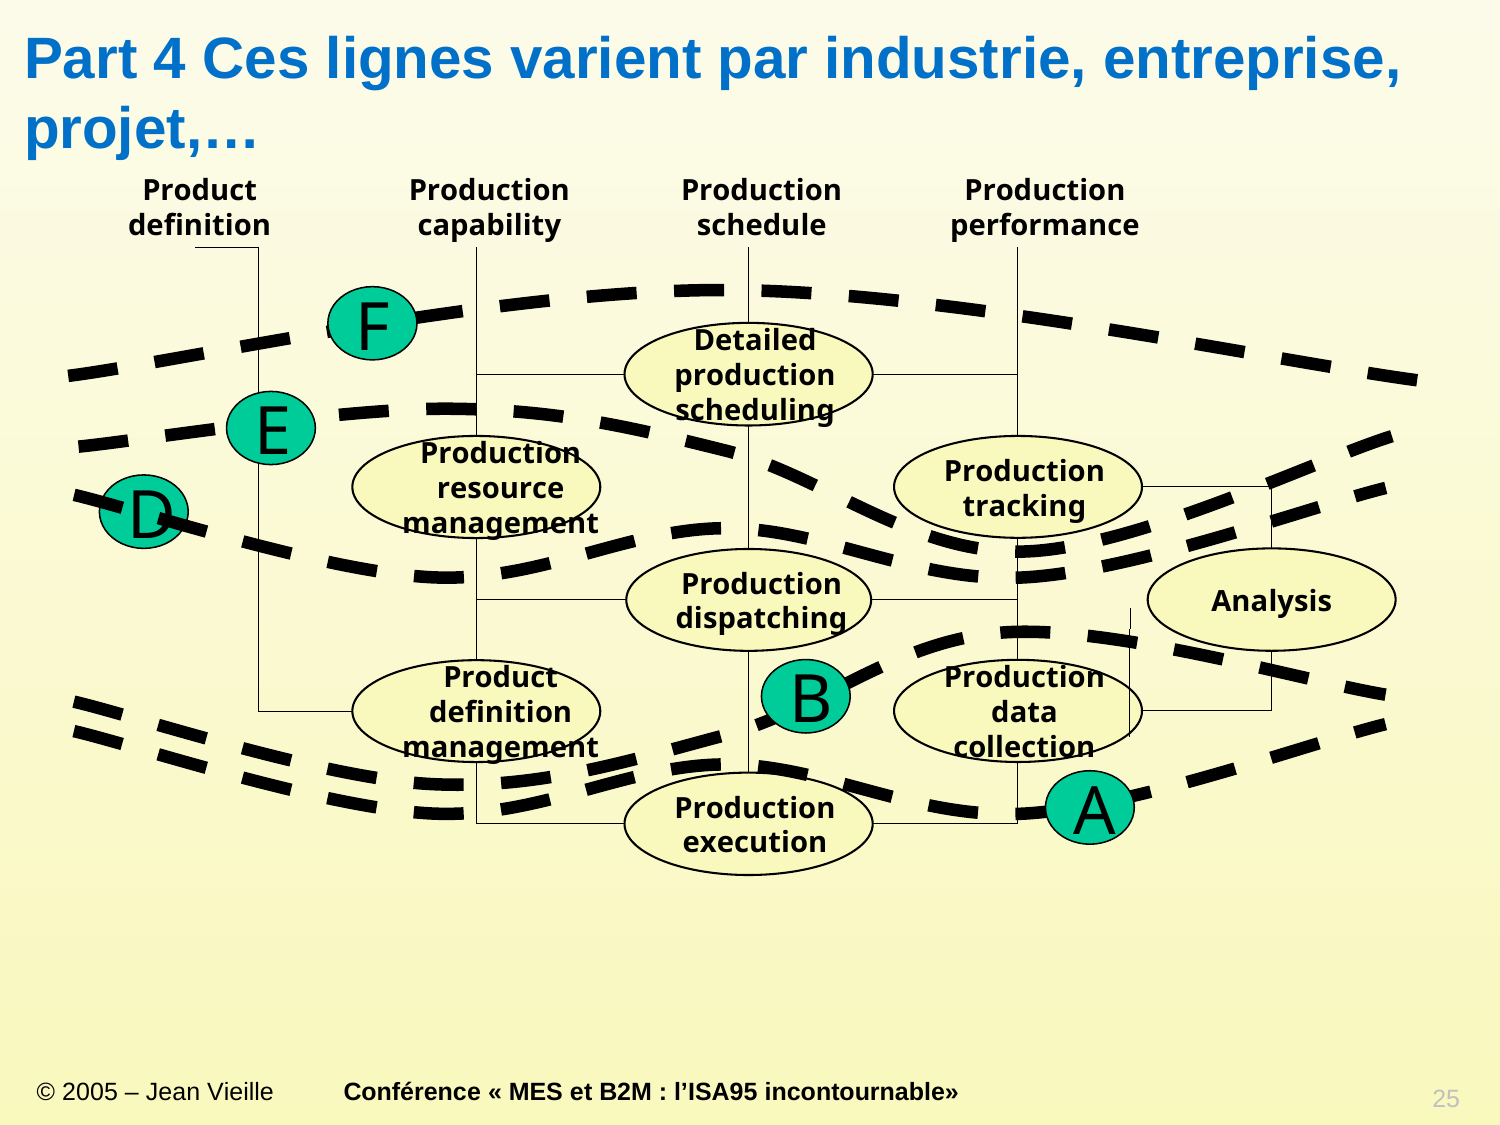

# Part 4 Ces lignes varient par industrie, entreprise, projet,…
Product
definition
Production
capability
Production
schedule
Production
performance
F
E
D
B
A
Detailed
production
scheduling
Production
resource
management
Production
tracking
Analysis
Production
dispatching
Production
data
collection
Product
definition
management
Production
execution